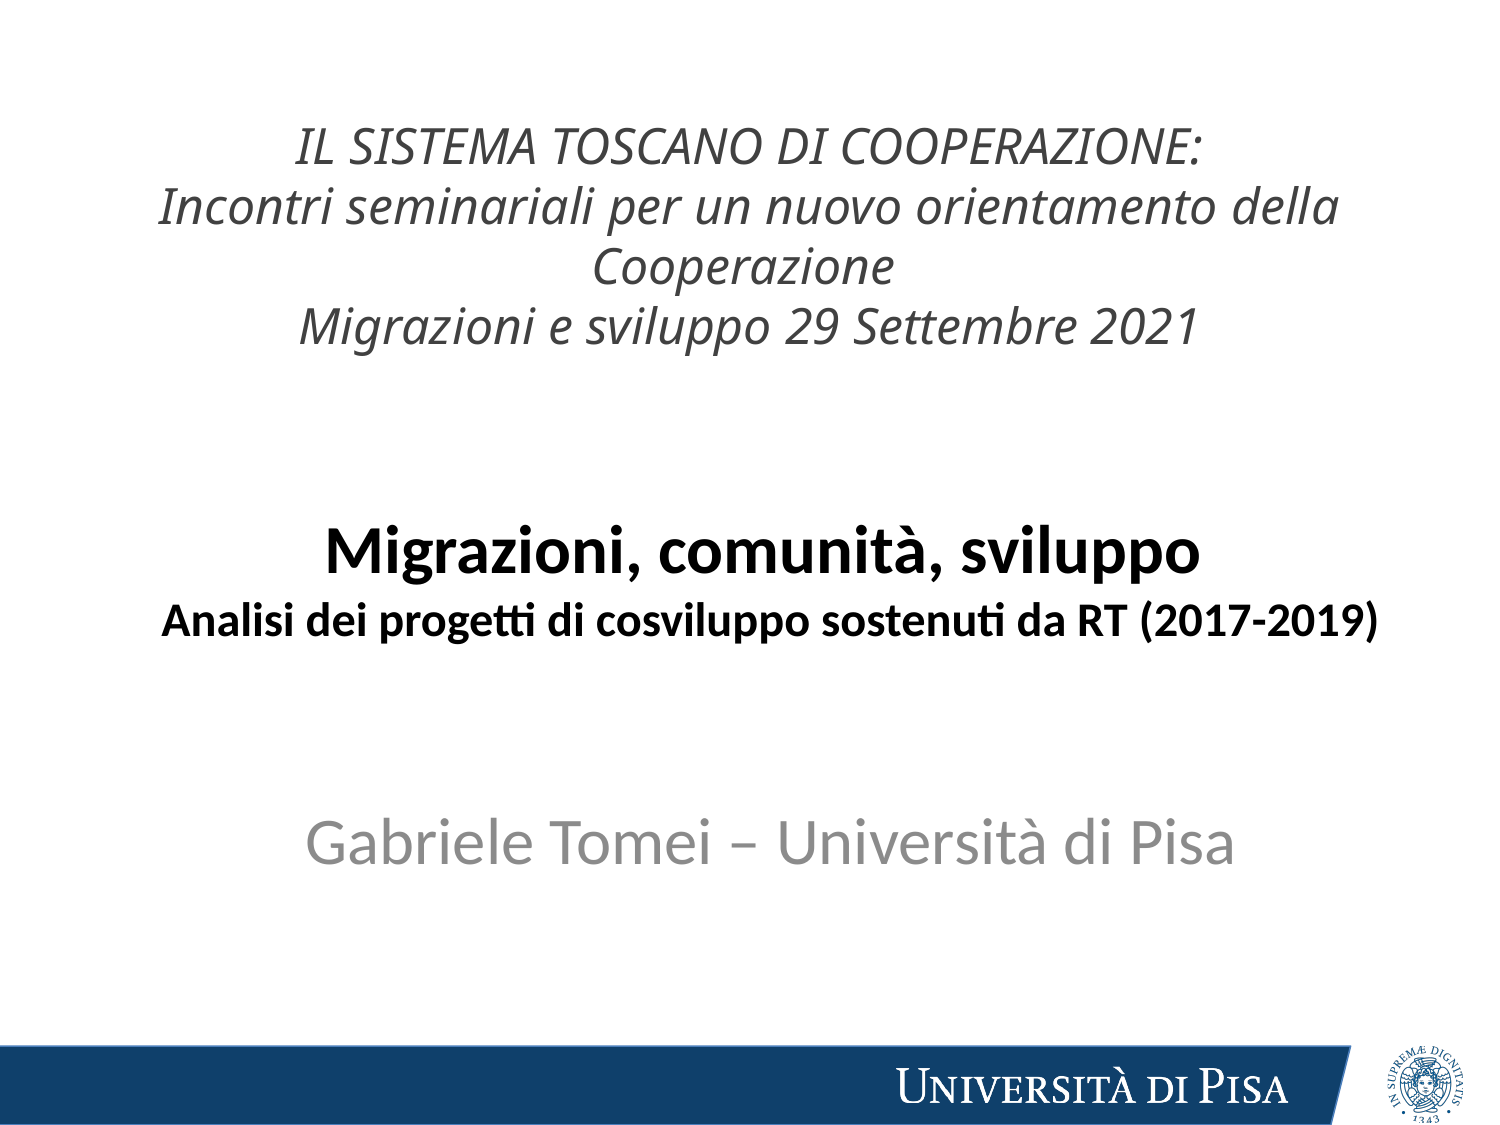

IL SISTEMA TOSCANO DI COOPERAZIONE:
Incontri seminariali per un nuovo orientamento della Cooperazione
Migrazioni e sviluppo 29 Settembre 2021
# Migrazioni, comunità, sviluppo Analisi dei progetti di cosviluppo sostenuti da RT (2017-2019)
Gabriele Tomei – Università di Pisa